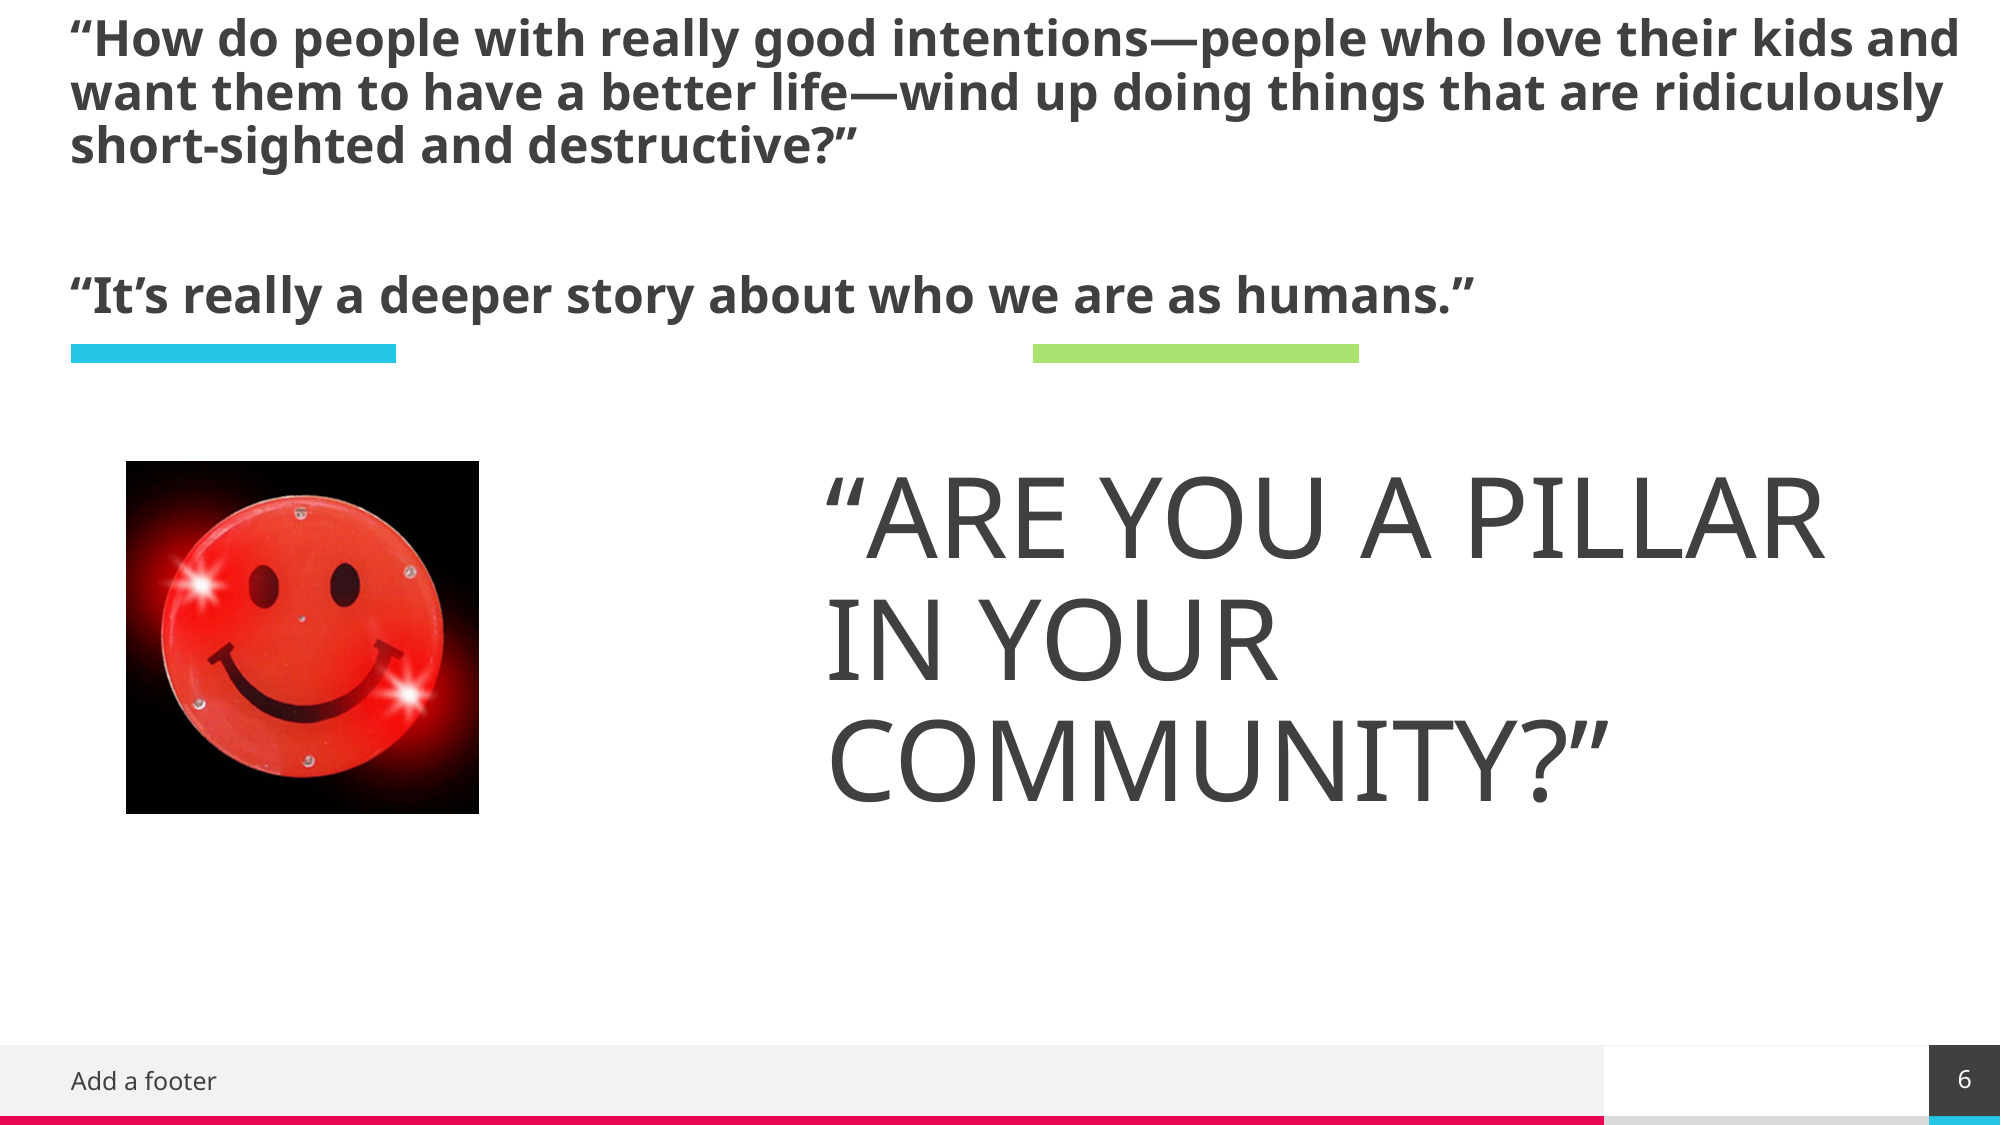

# “How do people with really good intentions—people who love their kids and want them to have a better life—wind up doing things that are ridiculously short-sighted and destructive?”
“It’s really a deeper story about who we are as humans.”
“ARE YOU A PILLAR IN YOUR COMMUNITY?”
Add a footer